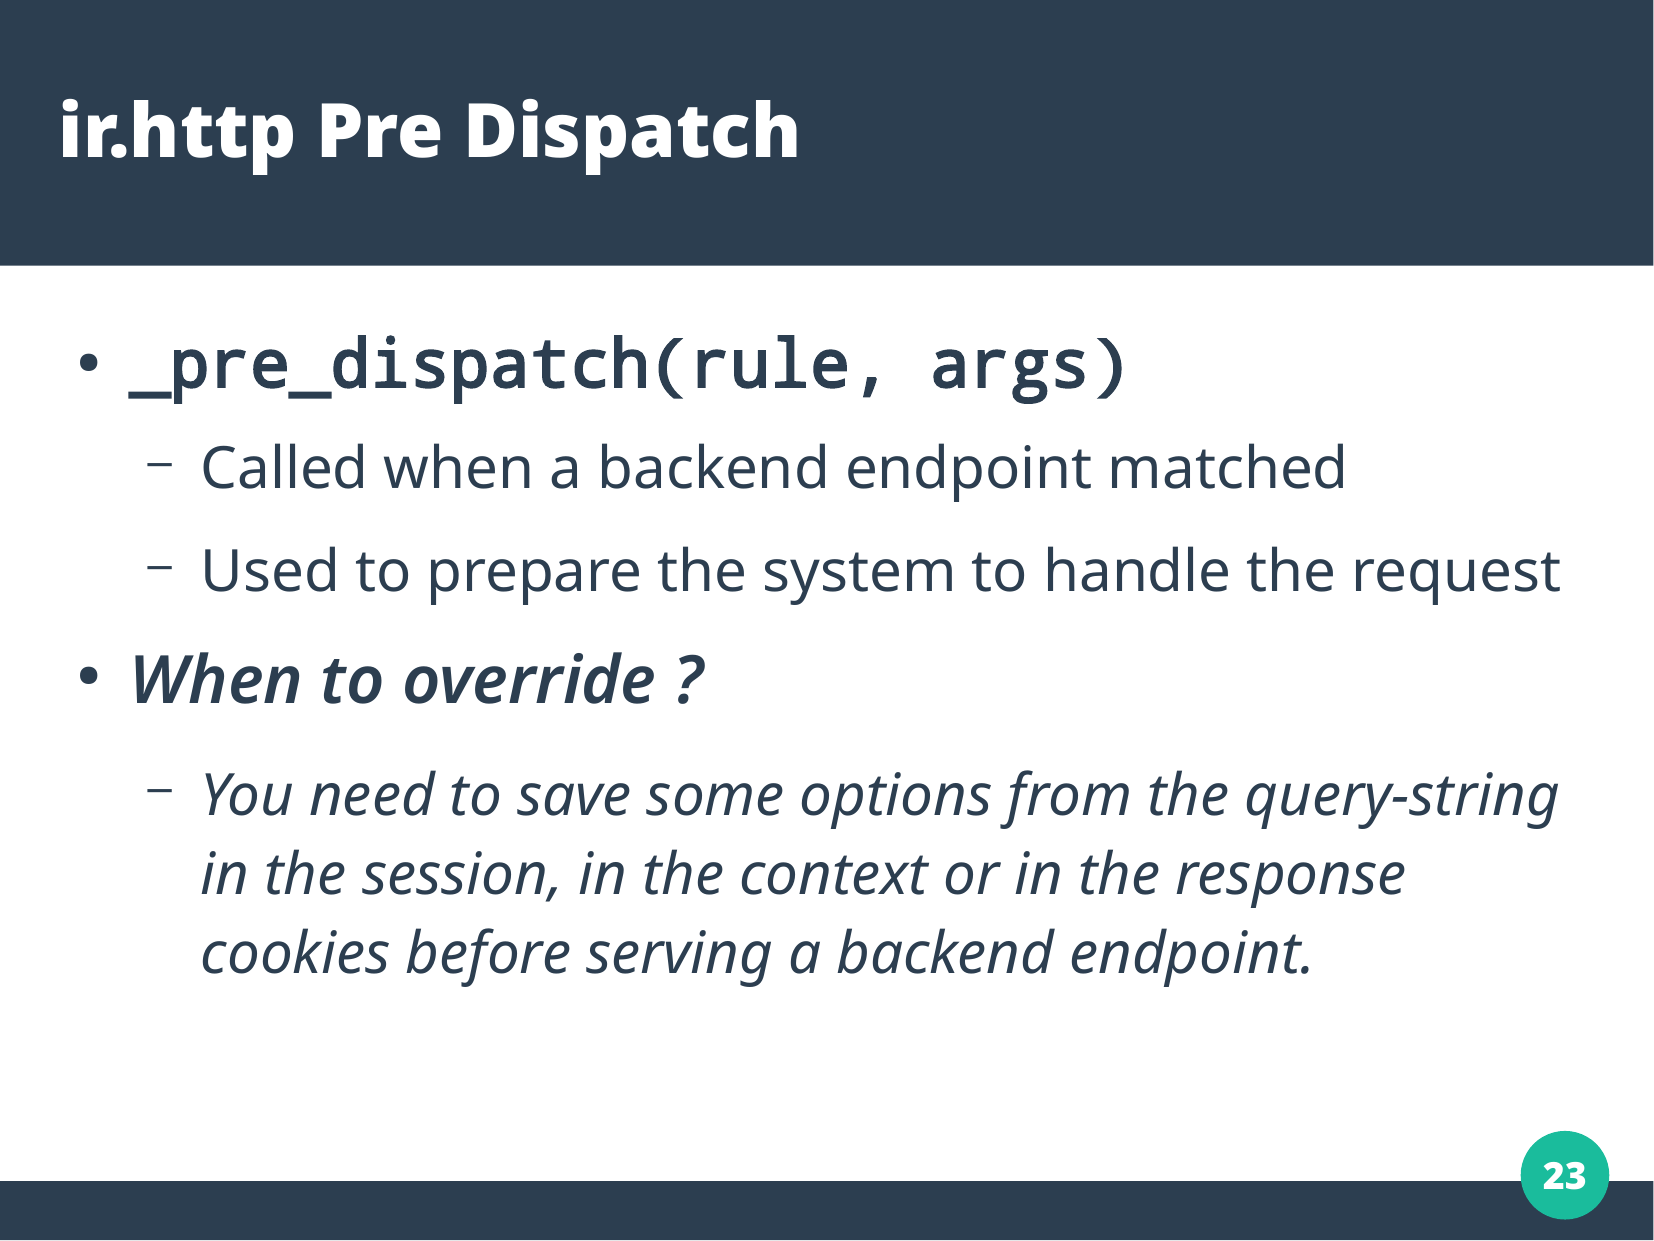

# ir.http Pre Dispatch
_pre_dispatch(rule, args)
Called when a backend endpoint matched
Used to prepare the system to handle the request
When to override ?
You need to save some options from the query-string in the session, in the context or in the response cookies before serving a backend endpoint.
23